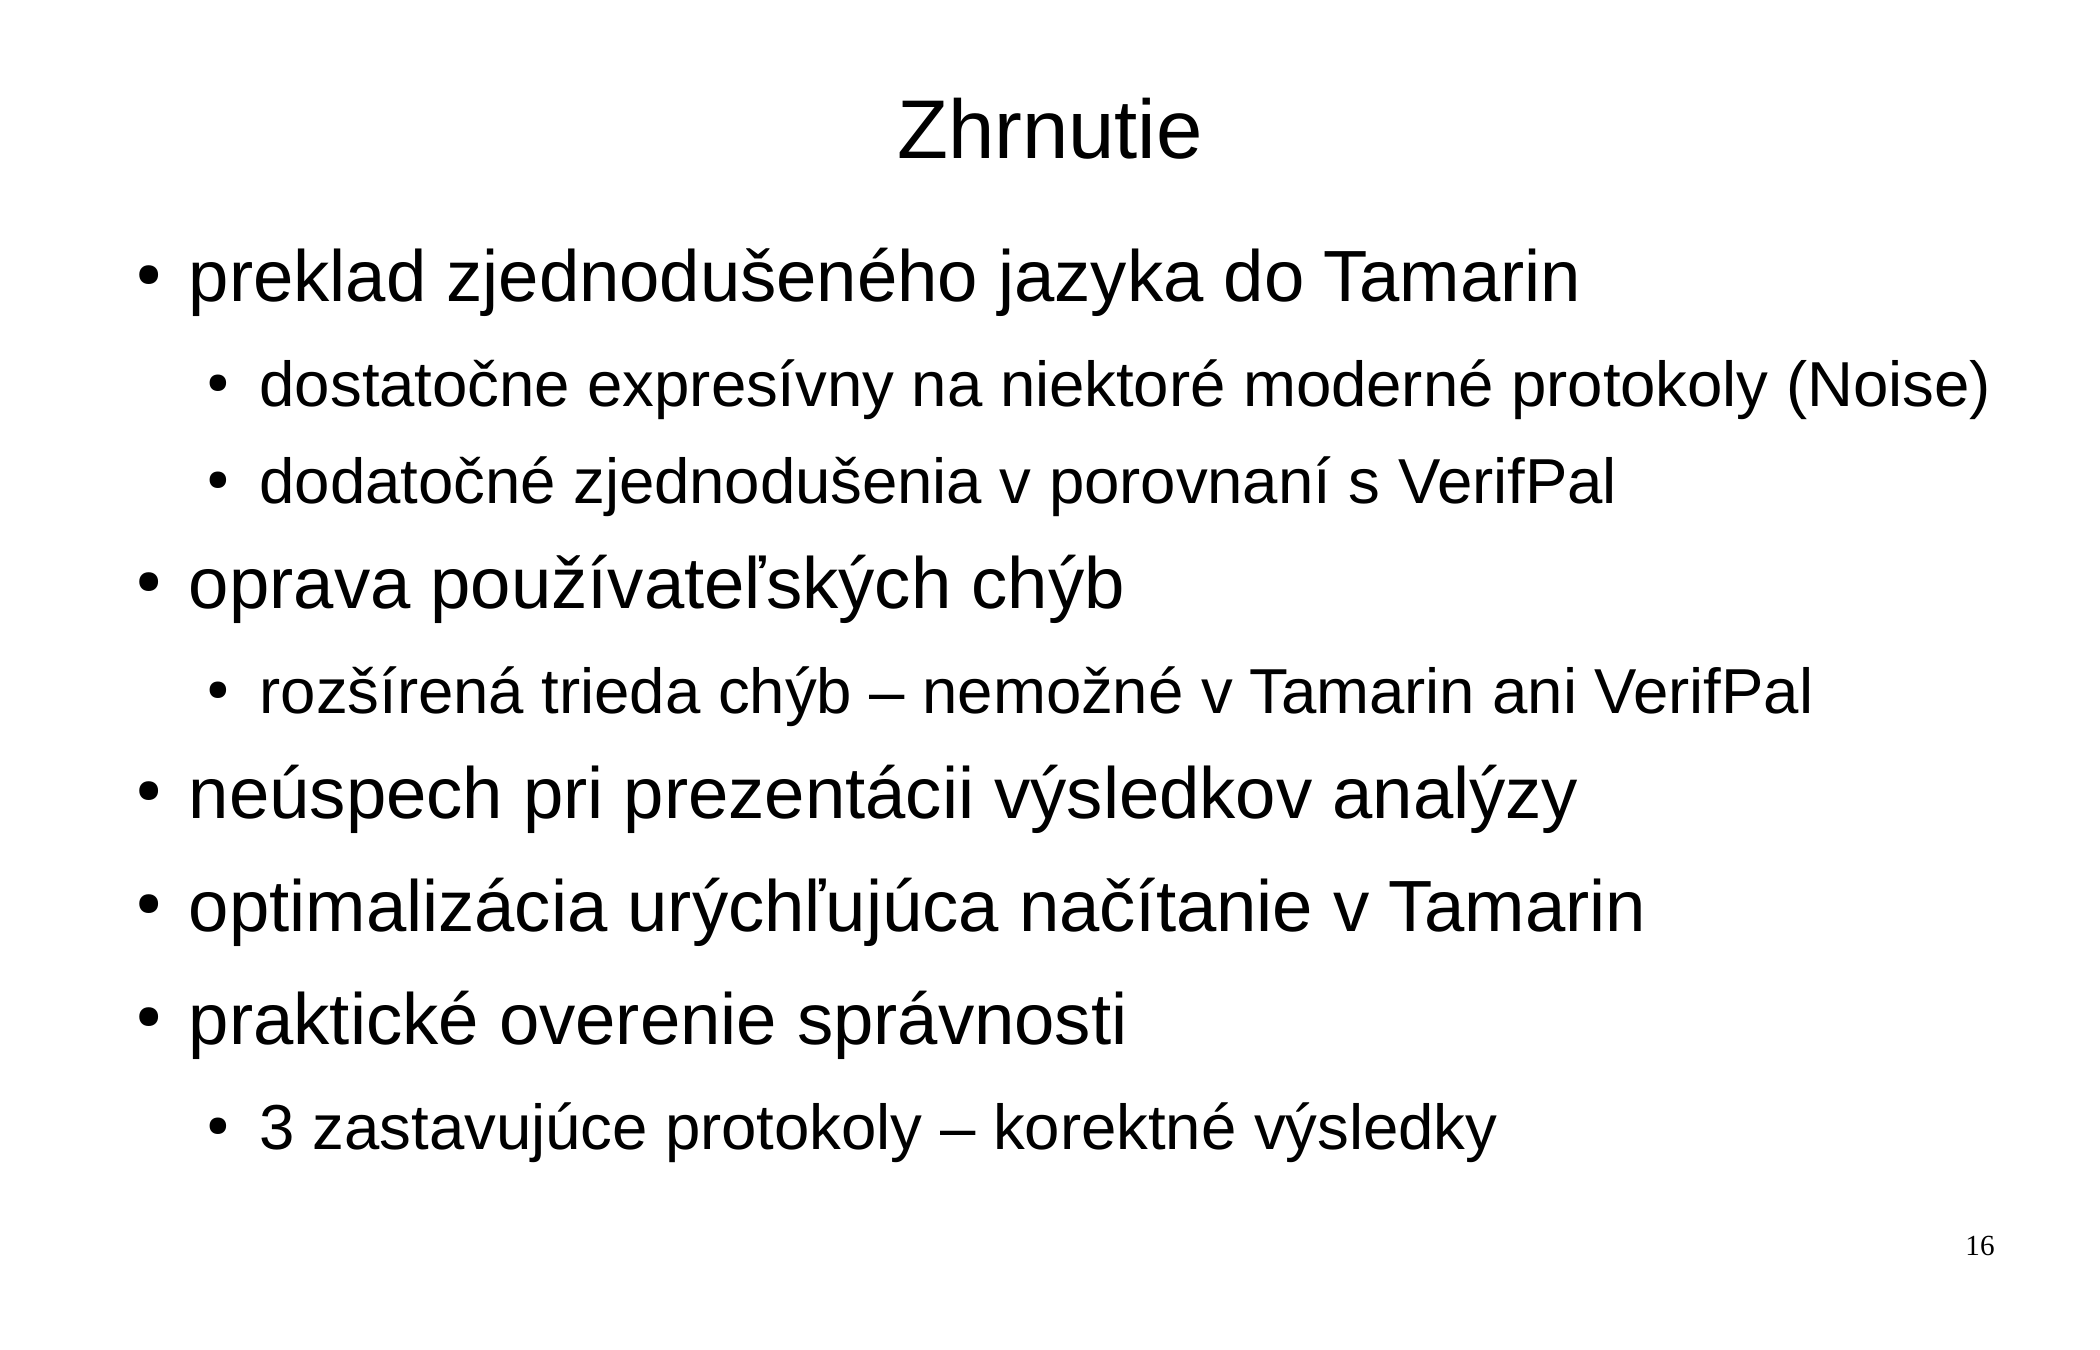

# Zhrnutie
preklad zjednodušeného jazyka do Tamarin
dostatočne expresívny na niektoré moderné protokoly (Noise)
dodatočné zjednodušenia v porovnaní s VerifPal
oprava používateľských chýb
rozšírená trieda chýb – nemožné v Tamarin ani VerifPal
neúspech pri prezentácii výsledkov analýzy
optimalizácia urýchľujúca načítanie v Tamarin
praktické overenie správnosti
3 zastavujúce protokoly – korektné výsledky
16